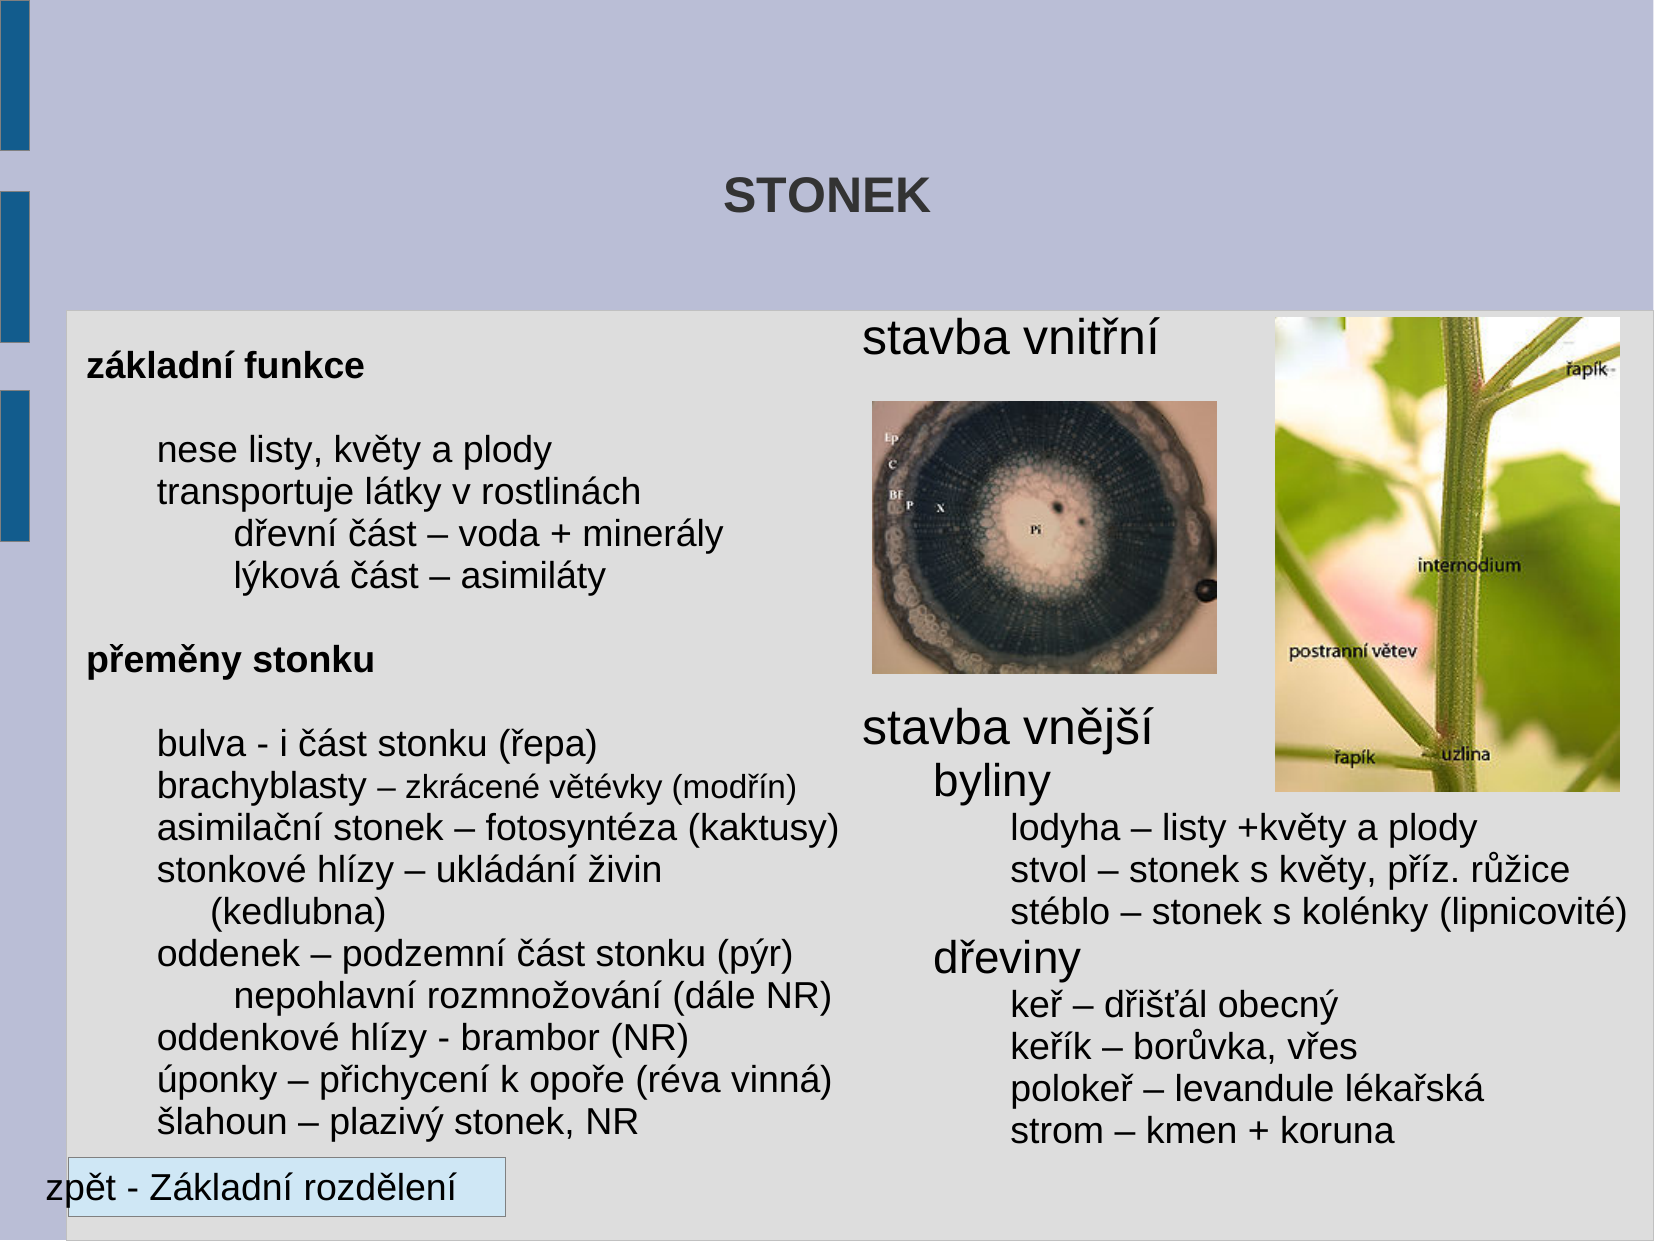

# STONEK
stavba vnitřní
stavba vnější
byliny
lodyha – listy +květy a plody
stvol – stonek s květy, příz. růžice
stéblo – stonek s kolénky (lipnicovité)
dřeviny
keř – dřišťál obecný
keřík – borůvka, vřes
polokeř – levandule lékařská
strom – kmen + koruna
základní funkce
nese listy, květy a plody
transportuje látky v rostlinách
dřevní část – voda + minerály
lýková část – asimiláty
přeměny stonku
bulva - i část stonku (řepa)
brachyblasty – zkrácené větévky (modřín)
asimilační stonek – fotosyntéza (kaktusy)
stonkové hlízy – ukládání živin (kedlubna)
oddenek – podzemní část stonku (pýr)
nepohlavní rozmnožování (dále NR)
oddenkové hlízy - brambor (NR)
úponky – přichycení k opoře (réva vinná)
šlahoun – plazivý stonek, NR
zpět - Základní rozdělení